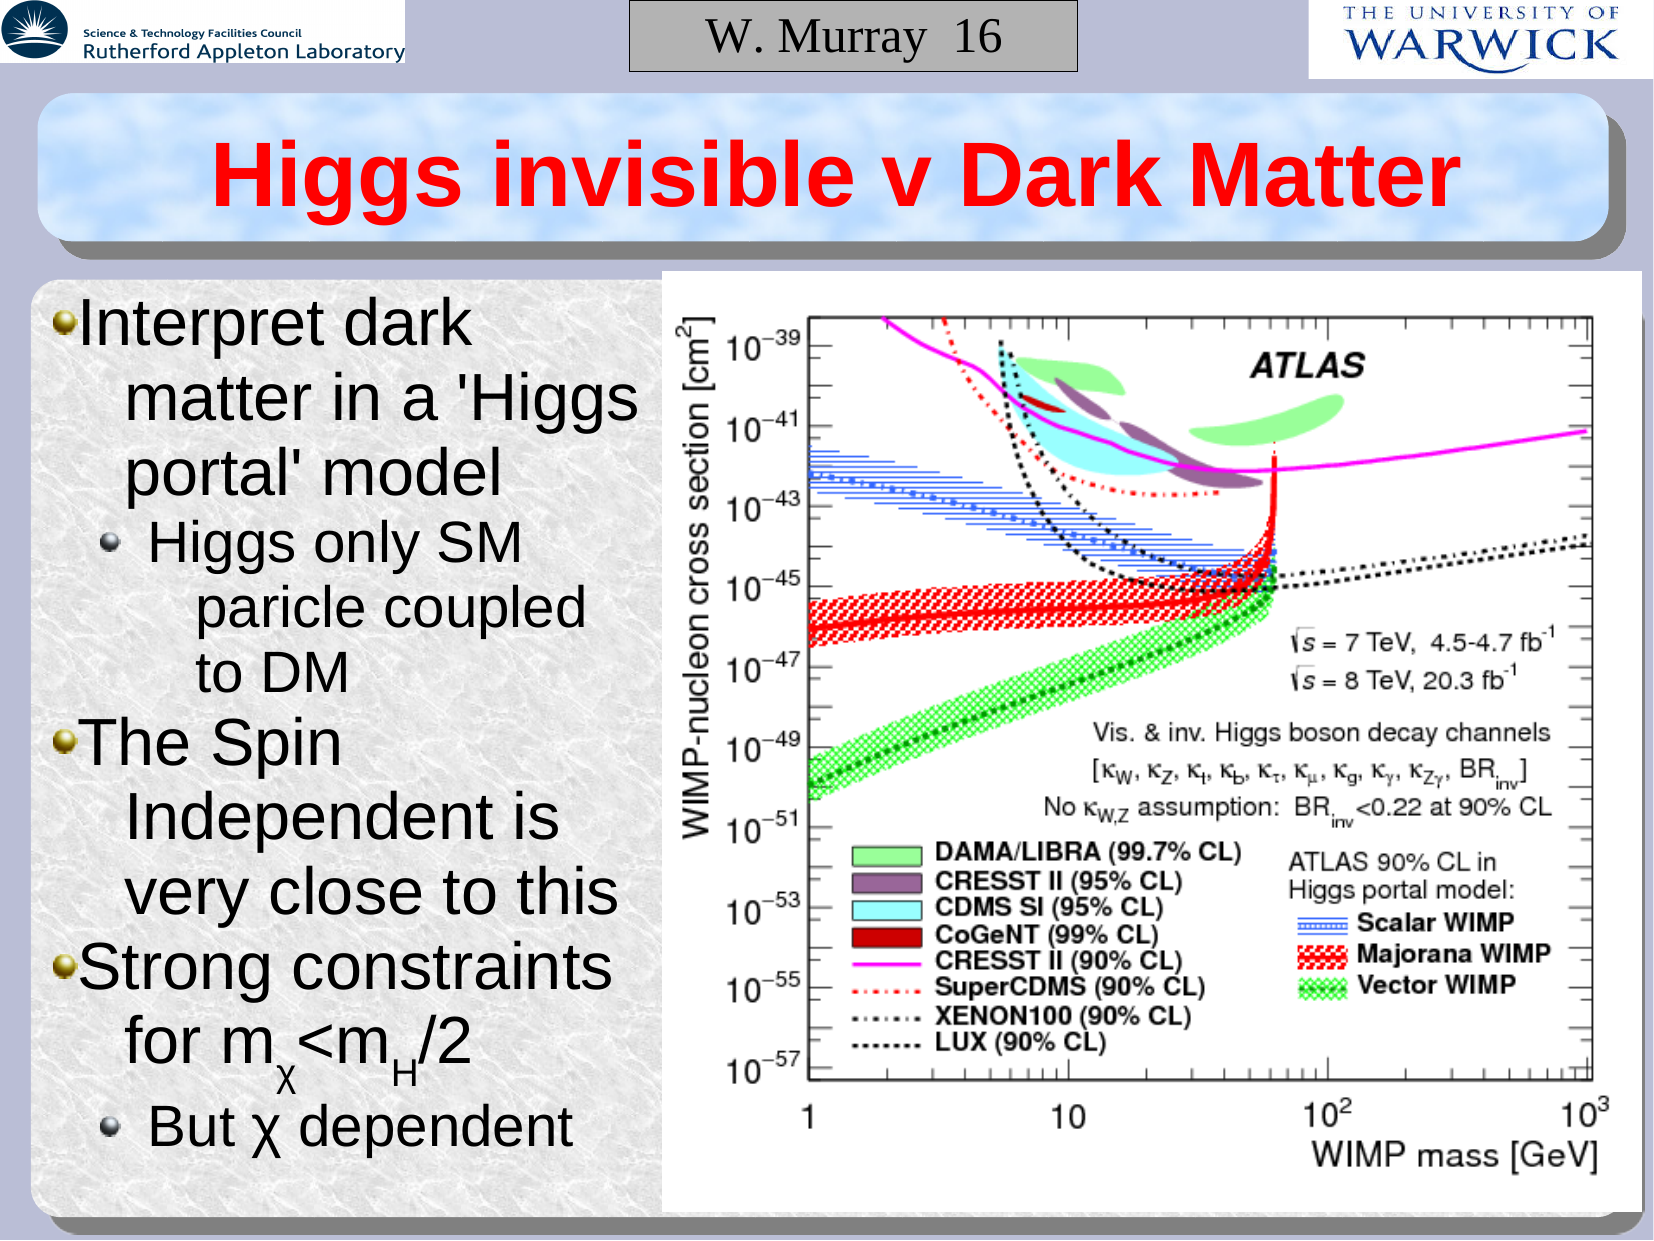

# Higgs invisible v Dark Matter
Interpret dark matter in a 'Higgs portal' model
Higgs only SM paricle coupled to DM
The Spin Independent is very close to this
Strong constraints for mχ<mH/2
But χ dependent